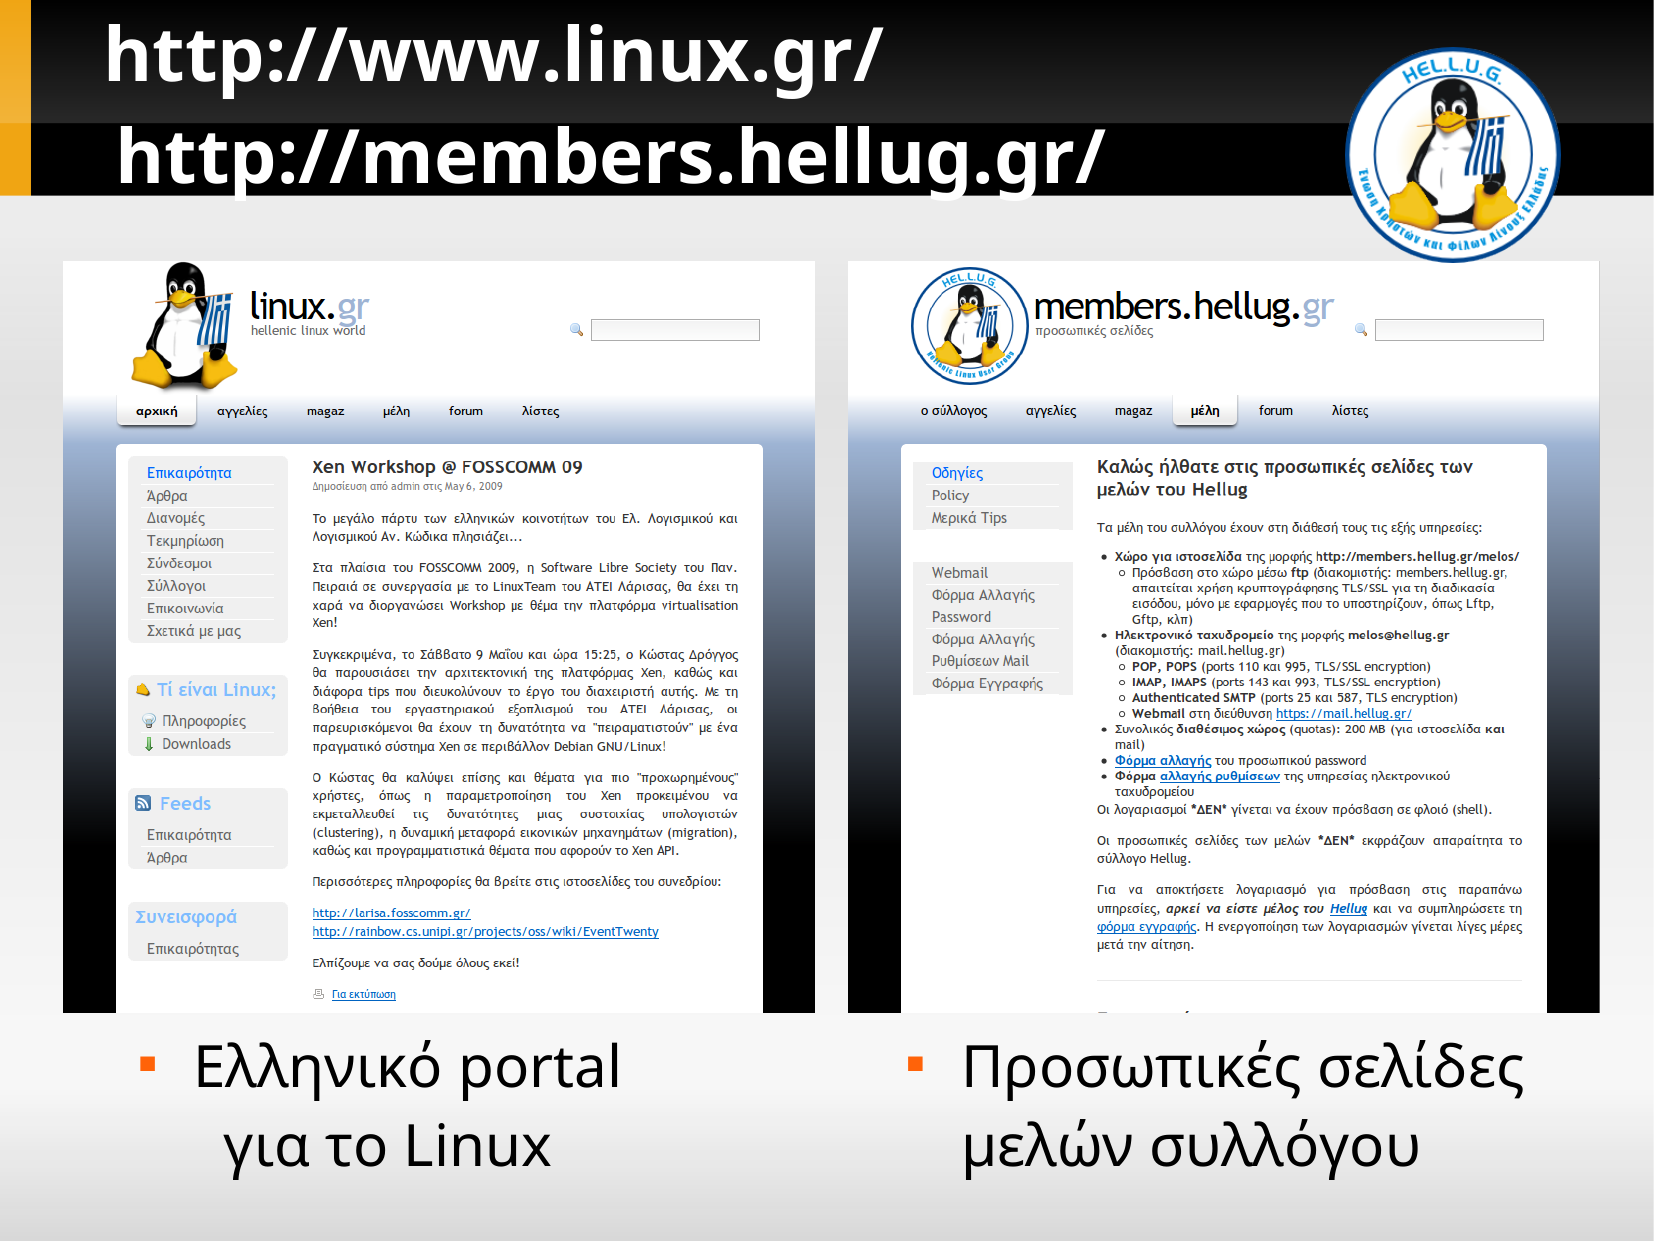

# http://www.linux.gr/ http://members.hellug.gr/
Ελληνικό portal για το Linux
Προσωπικές σελίδες μελών συλλόγου